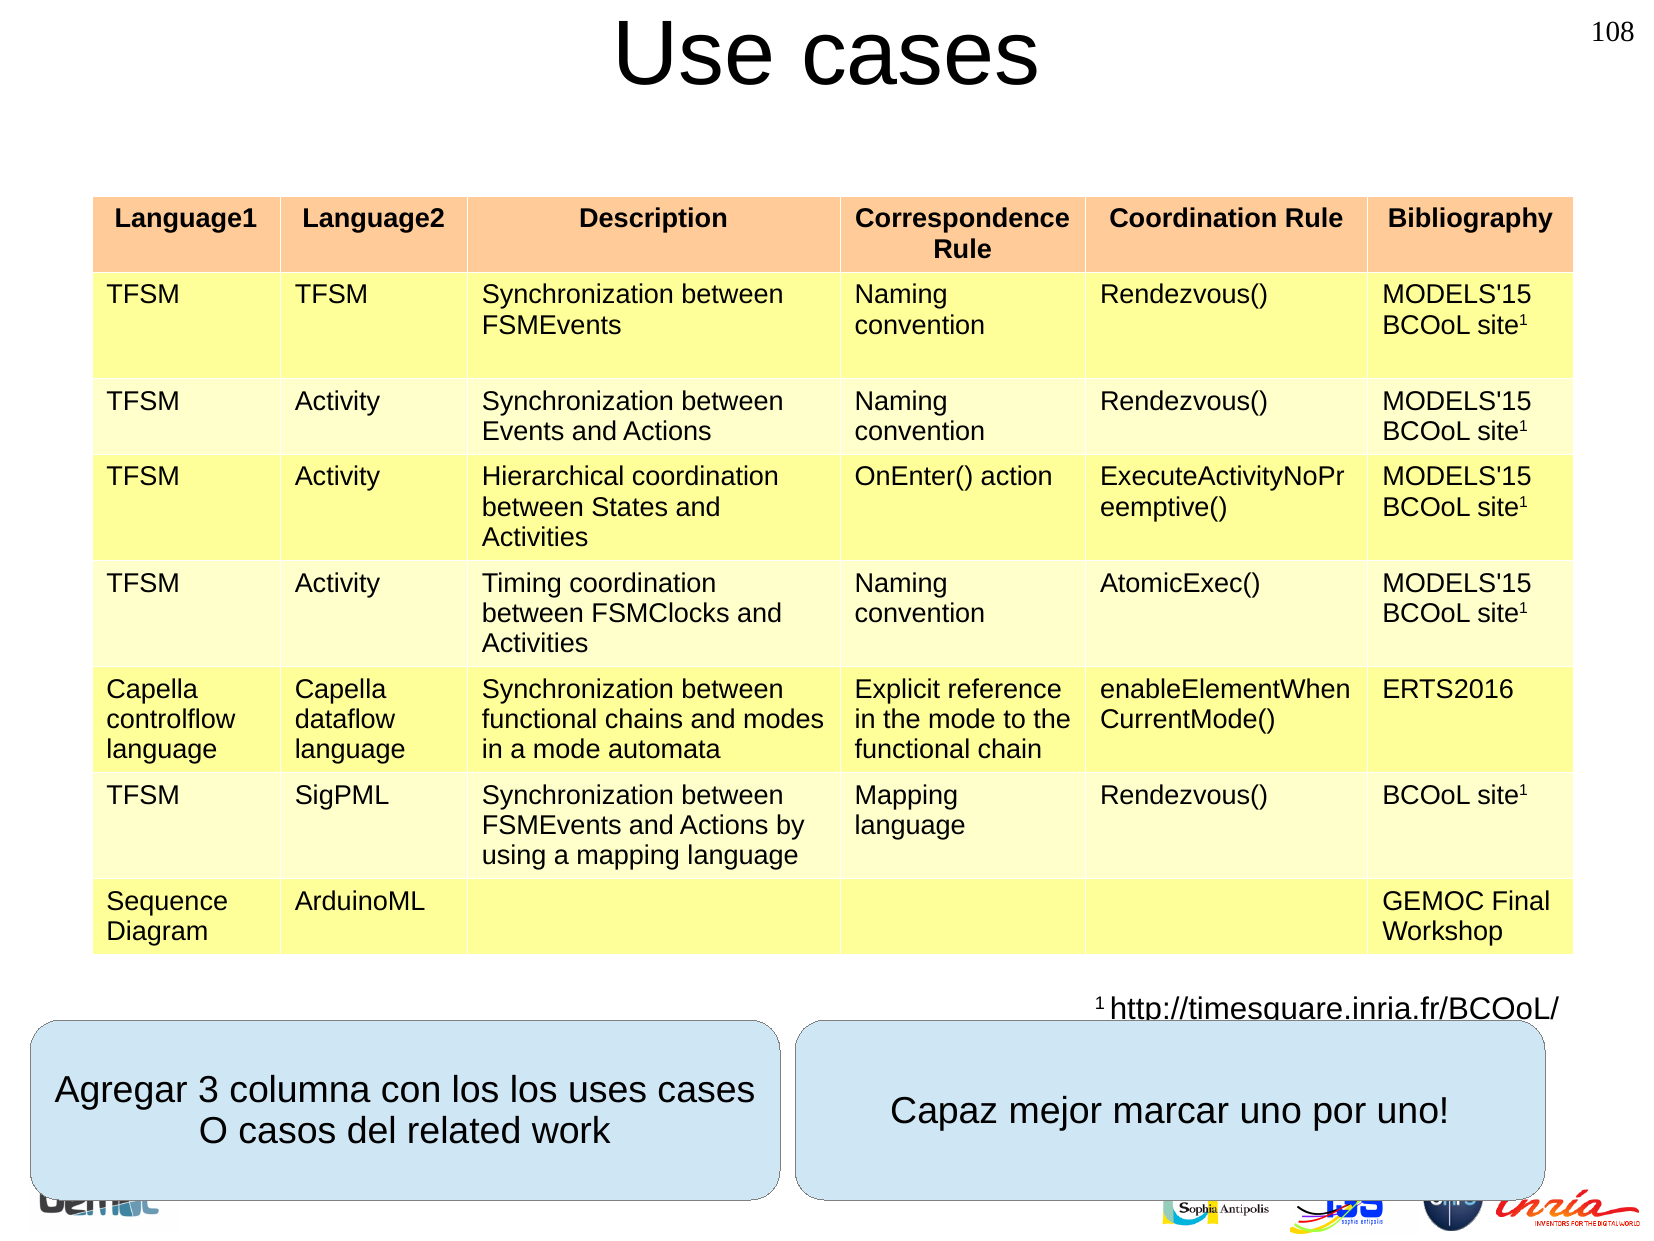

# Use cases
108
| Language1 | Language2 | Description | Correspondence Rule | Coordination Rule | Bibliography |
| --- | --- | --- | --- | --- | --- |
| TFSM | TFSM | Synchronization between FSMEvents | Naming convention | Rendezvous() | MODELS'15 BCOoL site1 |
| TFSM | Activity | Synchronization between Events and Actions | Naming convention | Rendezvous() | MODELS'15 BCOoL site1 |
| TFSM | Activity | Hierarchical coordination between States and Activities | OnEnter() action | ExecuteActivityNoPreemptive() | MODELS'15 BCOoL site1 |
| TFSM | Activity | Timing coordination between FSMClocks and Activities | Naming convention | AtomicExec() | MODELS'15 BCOoL site1 |
| Capella controlflow language | Capella dataflow language | Synchronization between functional chains and modes in a mode automata | Explicit reference in the mode to the functional chain | enableElementWhenCurrentMode() | ERTS2016 |
| TFSM | SigPML | Synchronization between FSMEvents and Actions by using a mapping language | Mapping language | Rendezvous() | BCOoL site1 |
| Sequence Diagram | ArduinoML | | | | GEMOC Final Workshop |
1 http://timesquare.inria.fr/BCOoL/
Agregar 3 columna con los los uses cases
O casos del related work
Capaz mejor marcar uno por uno!